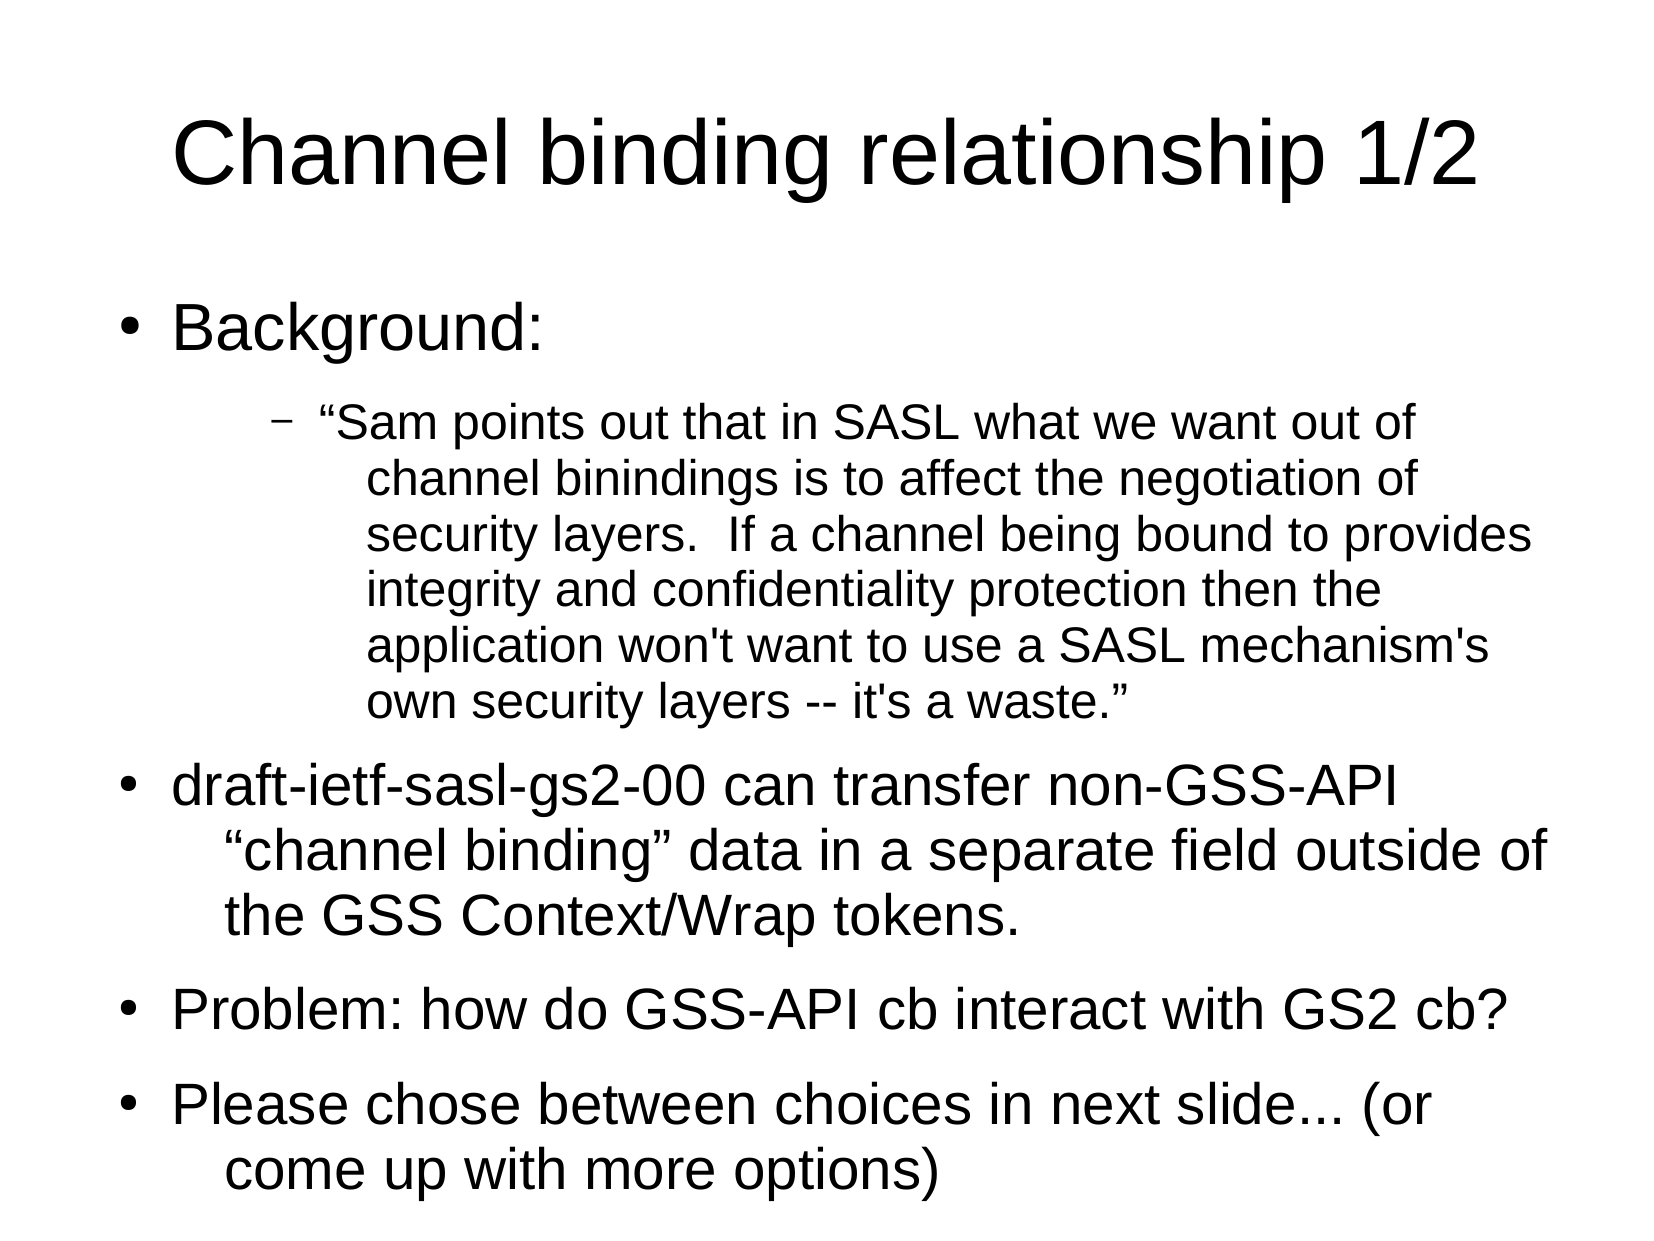

# Channel binding relationship 1/2
Background:
“Sam points out that in SASL what we want out of channel binindings is to affect the negotiation of security layers. If a channel being bound to provides integrity and confidentiality protection then the application won't want to use a SASL mechanism's own security layers -- it's a waste.”
draft-ietf-sasl-gs2-00 can transfer non-GSS-API “channel binding” data in a separate field outside of the GSS Context/Wrap tokens.
Problem: how do GSS-API cb interact with GS2 cb?
Please chose between choices in next slide... (or come up with more options)